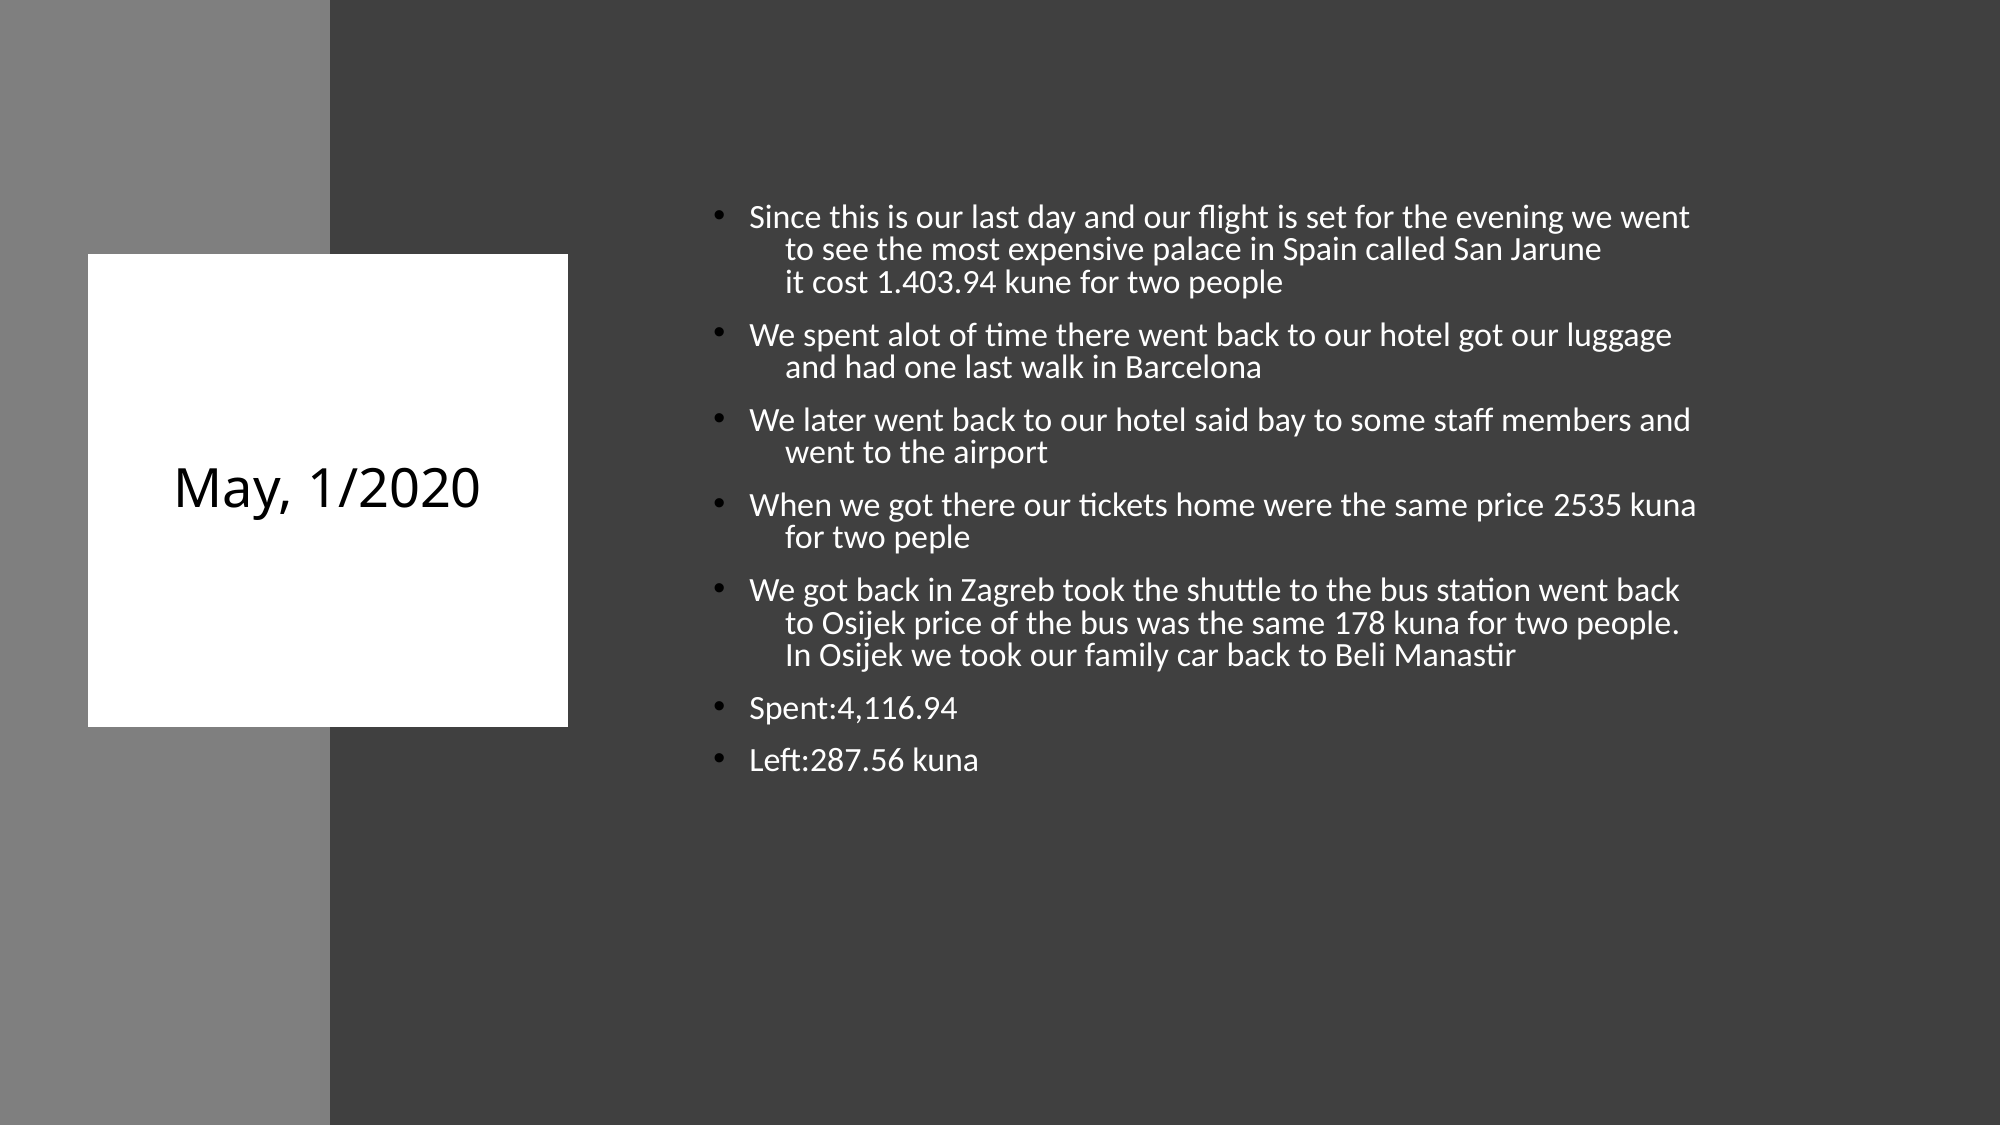

Since this is our last day and our flight is set for the evening we went to see the most expensive palace in Spain called San Jarune
it cost 1.403.94 kune for two people
We spent alot of time there went back to our hotel got our luggage and had one last walk in Barcelona
We later went back to our hotel said bay to some staff members and went to the airport
When we got there our tickets home were the same price 2535 kuna for two peple
We got back in Zagreb took the shuttle to the bus station went back to Osijek price of the bus was the same 178 kuna for two people. In Osijek we took our family car back to Beli Manastir
Spent:4,116.94
Left:287.56 kuna
# May, 1/2020